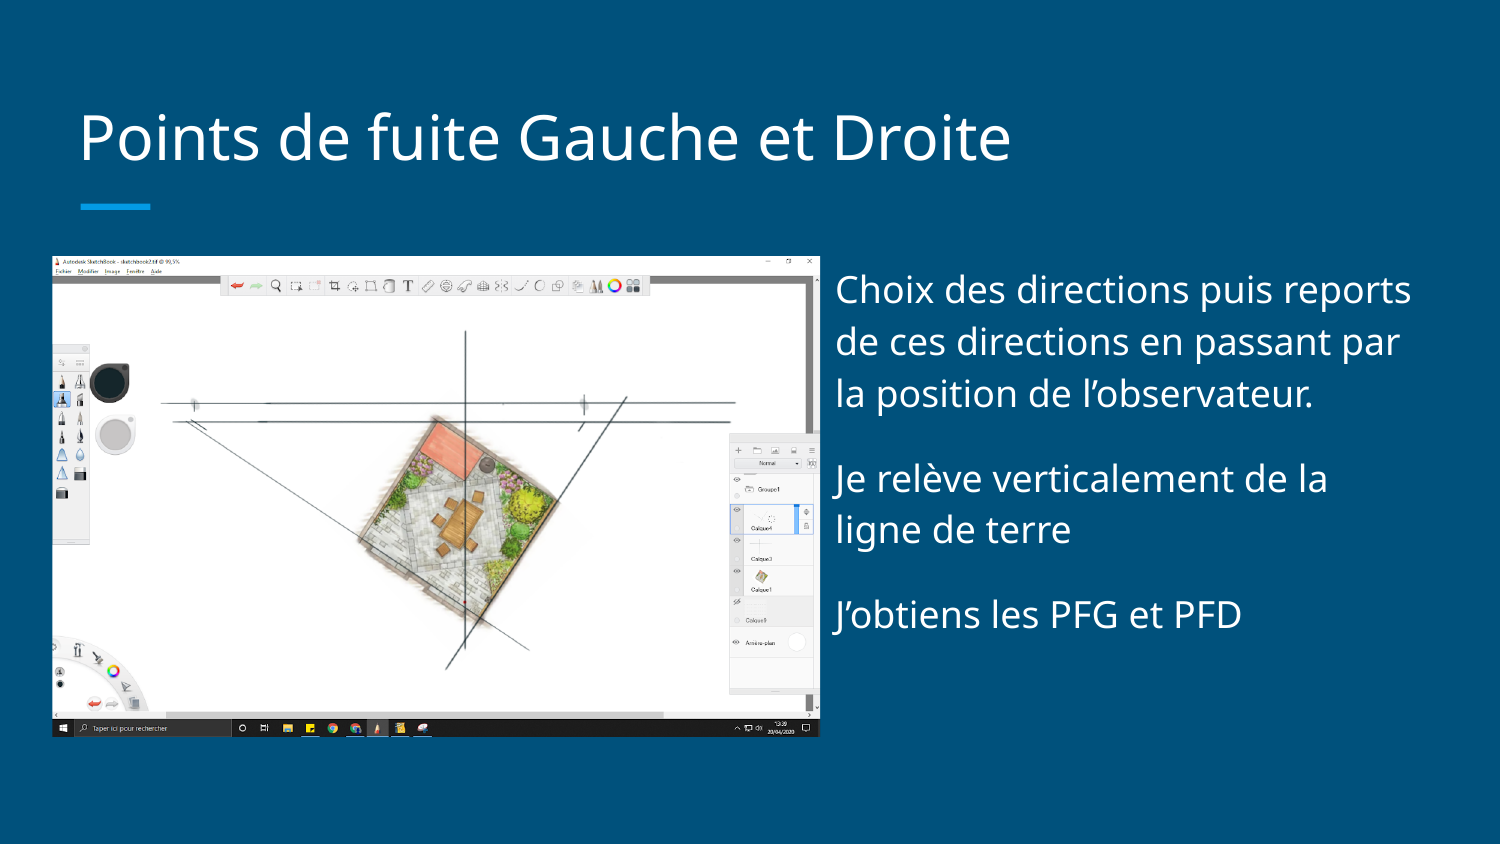

# Points de fuite Gauche et Droite
Choix des directions puis reports de ces directions en passant par la position de l’observateur.
Je relève verticalement de la ligne de terre
J’obtiens les PFG et PFD